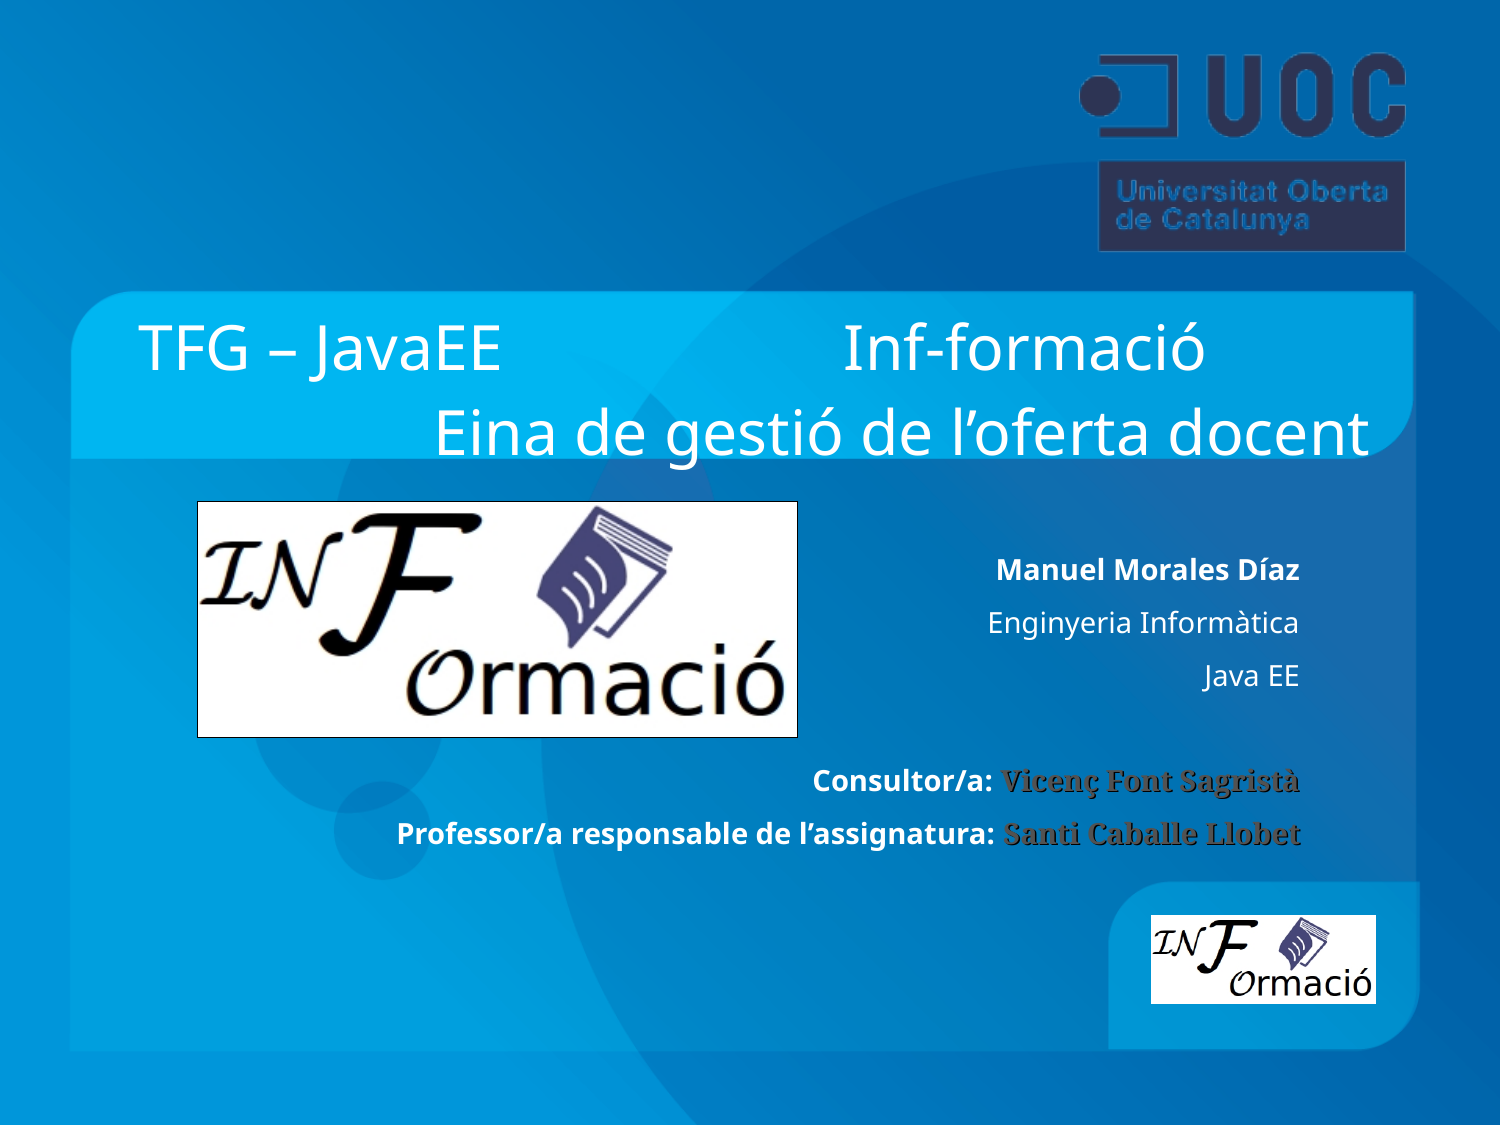

# TFG – JavaEE Inf-formació Eina de gestió de l’oferta docent
Manuel Morales Díaz
Enginyeria Informàtica
Java EE
Consultor/a: Vicenç Font Sagristà
Professor/a responsable de l’assignatura: Santi Caballe Llobet